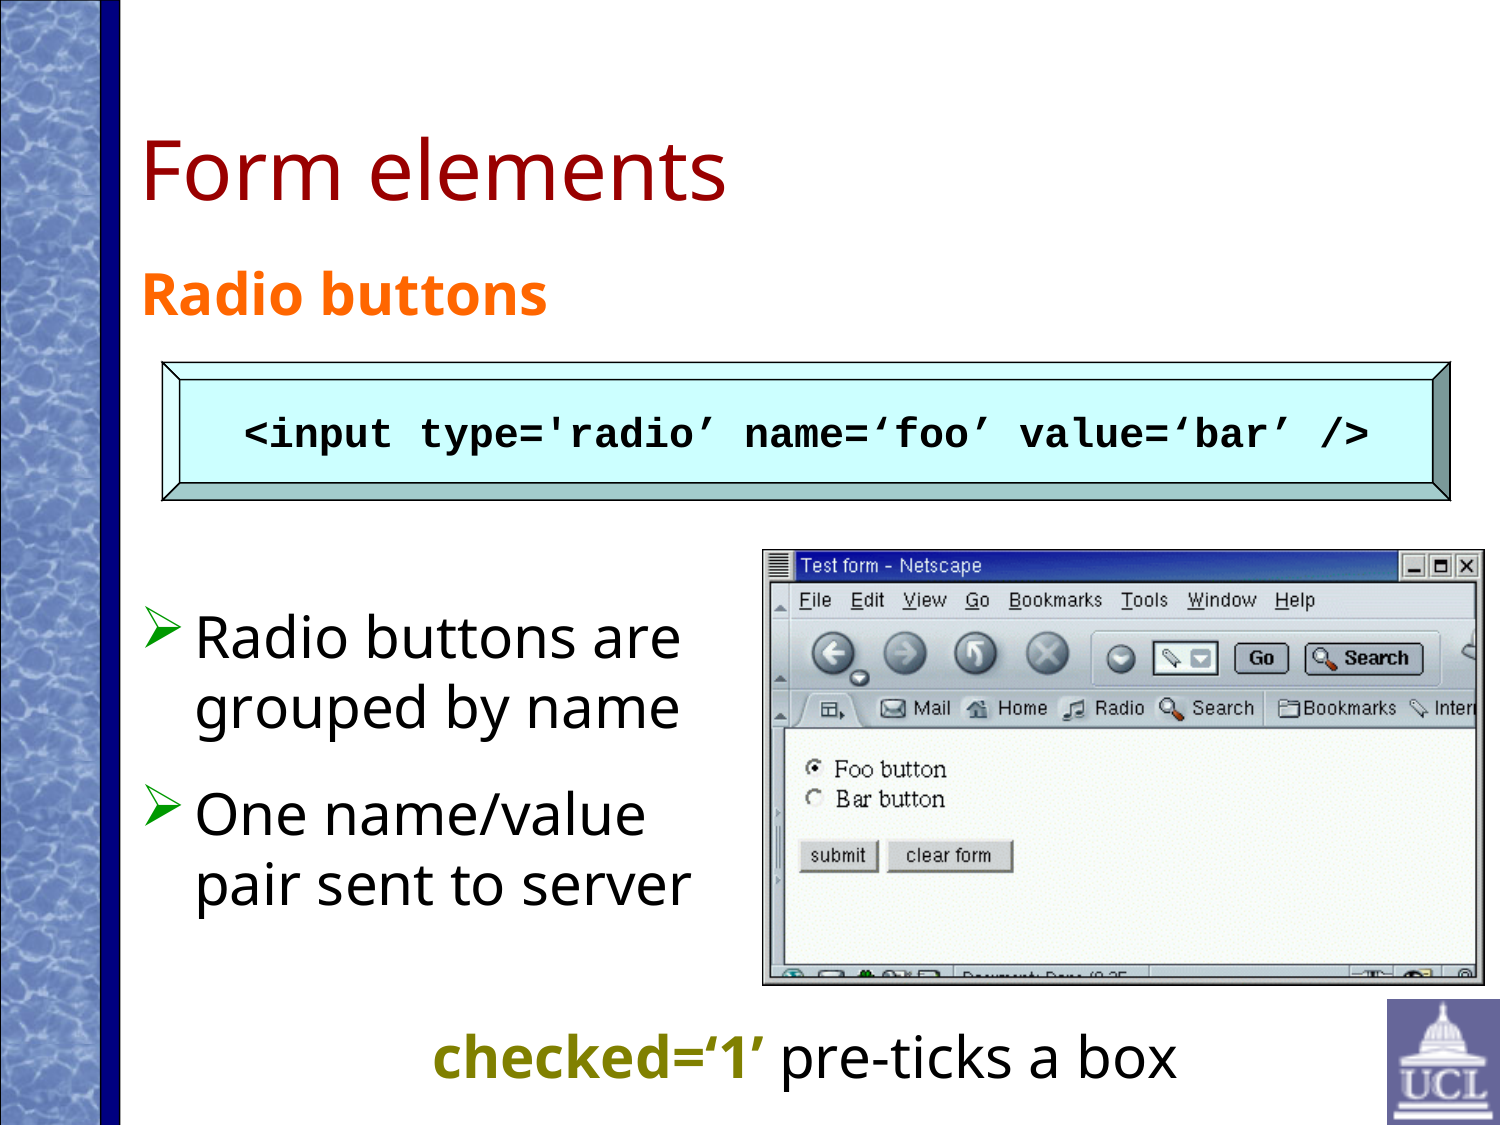

# Form elements
Radio buttons
Radio buttons are grouped by name
One name/value pair sent to server
<input type='radio’ name=‘foo’ value=‘bar’ />
checked=‘1’ pre-ticks a box